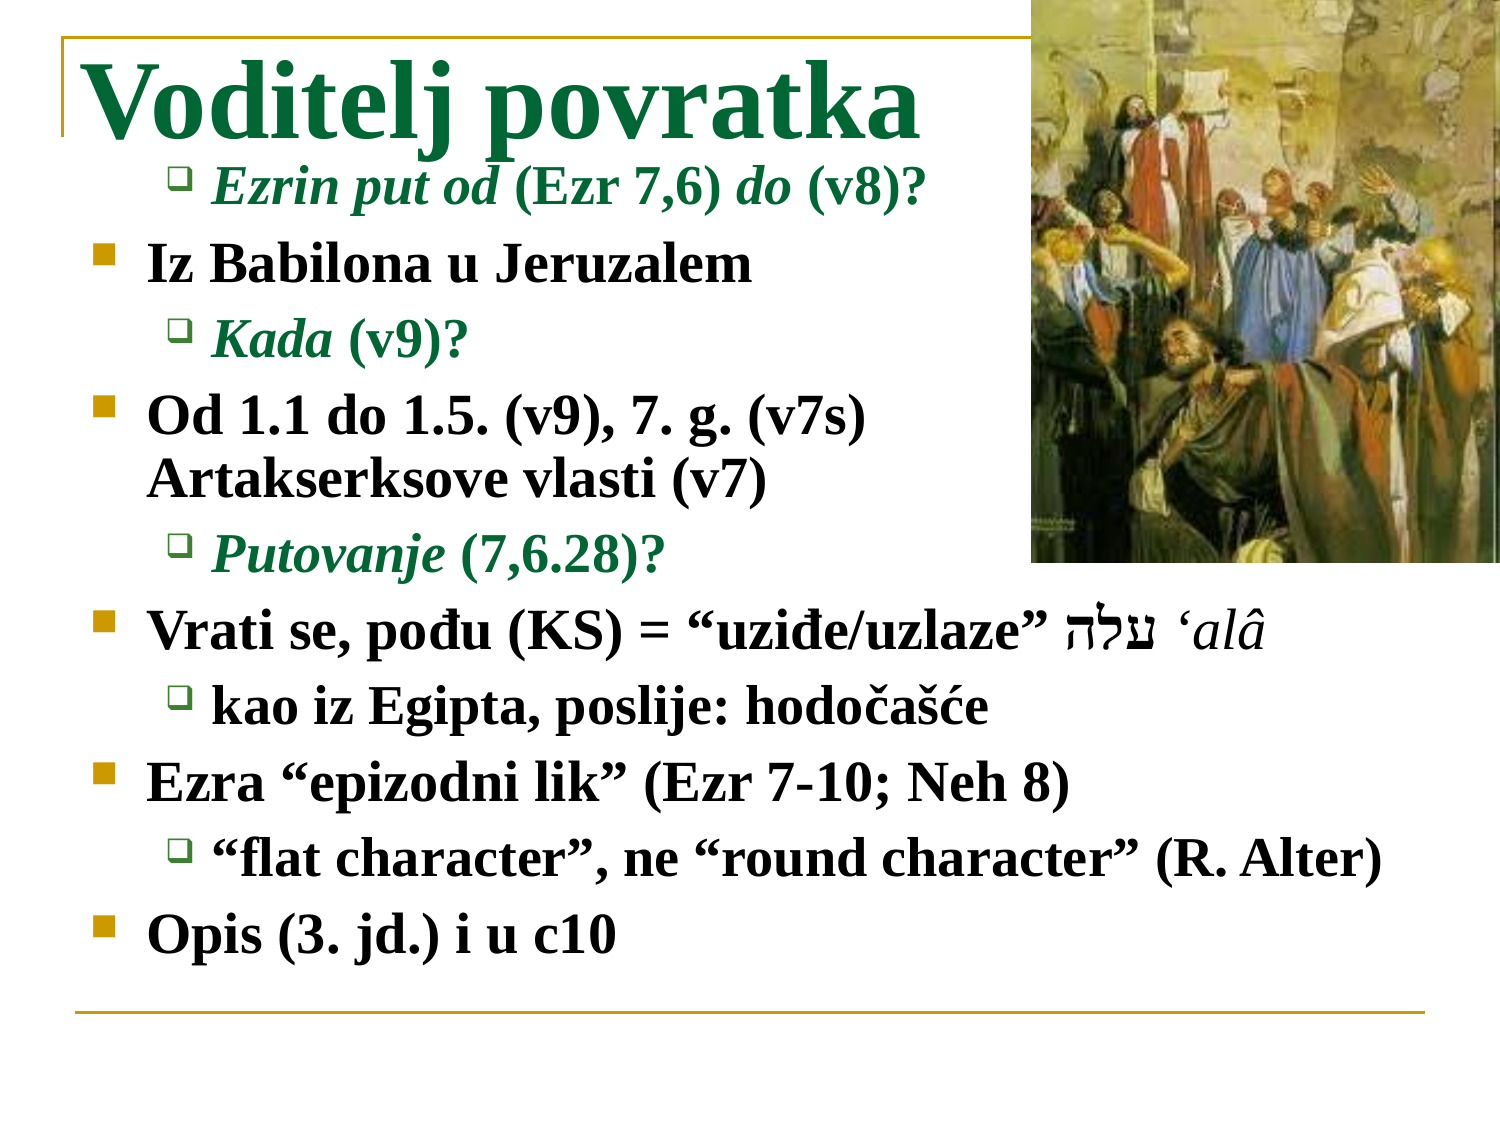

# Voditelj povratka
Ezrin put od (Ezr 7,6) do (v8)?
Iz Babilona u Jeruzalem
Kada (v9)?
Od 1.1 do 1.5. (v9), 7. g. (v7s)
Artakserksove vlasti (v7)
Putovanje (7,6.28)?
Vrati se, pođu (KS) = “uziđe/uzlaze” עלה ‘alâ
kao iz Egipta, poslije: hodočašće
Ezra “epizodni lik” (Ezr 7-10; Neh 8)
“flat character”, ne “round character” (R. Alter)
Opis (3. jd.) i u c10